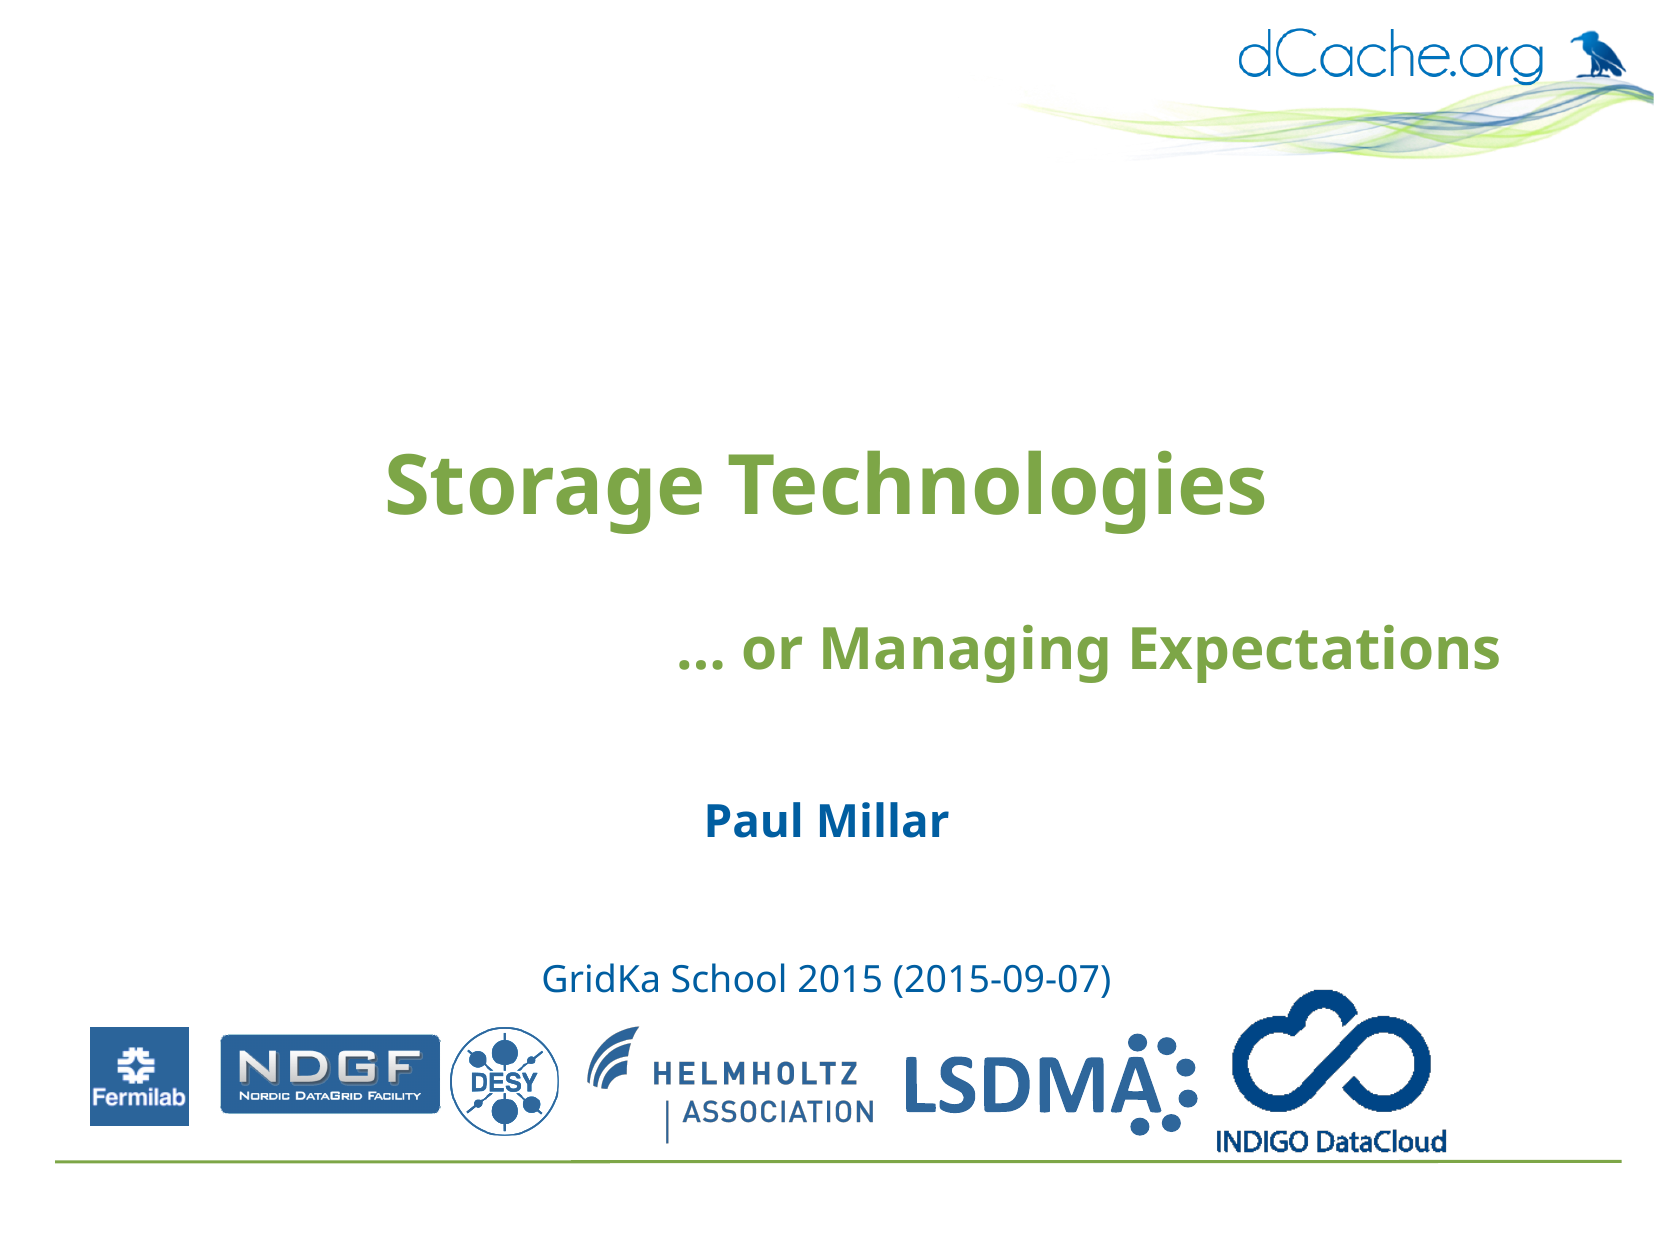

Storage Technologies
… or Managing Expectations
Paul Millar
GridKa School 2015 (2015-09-07)